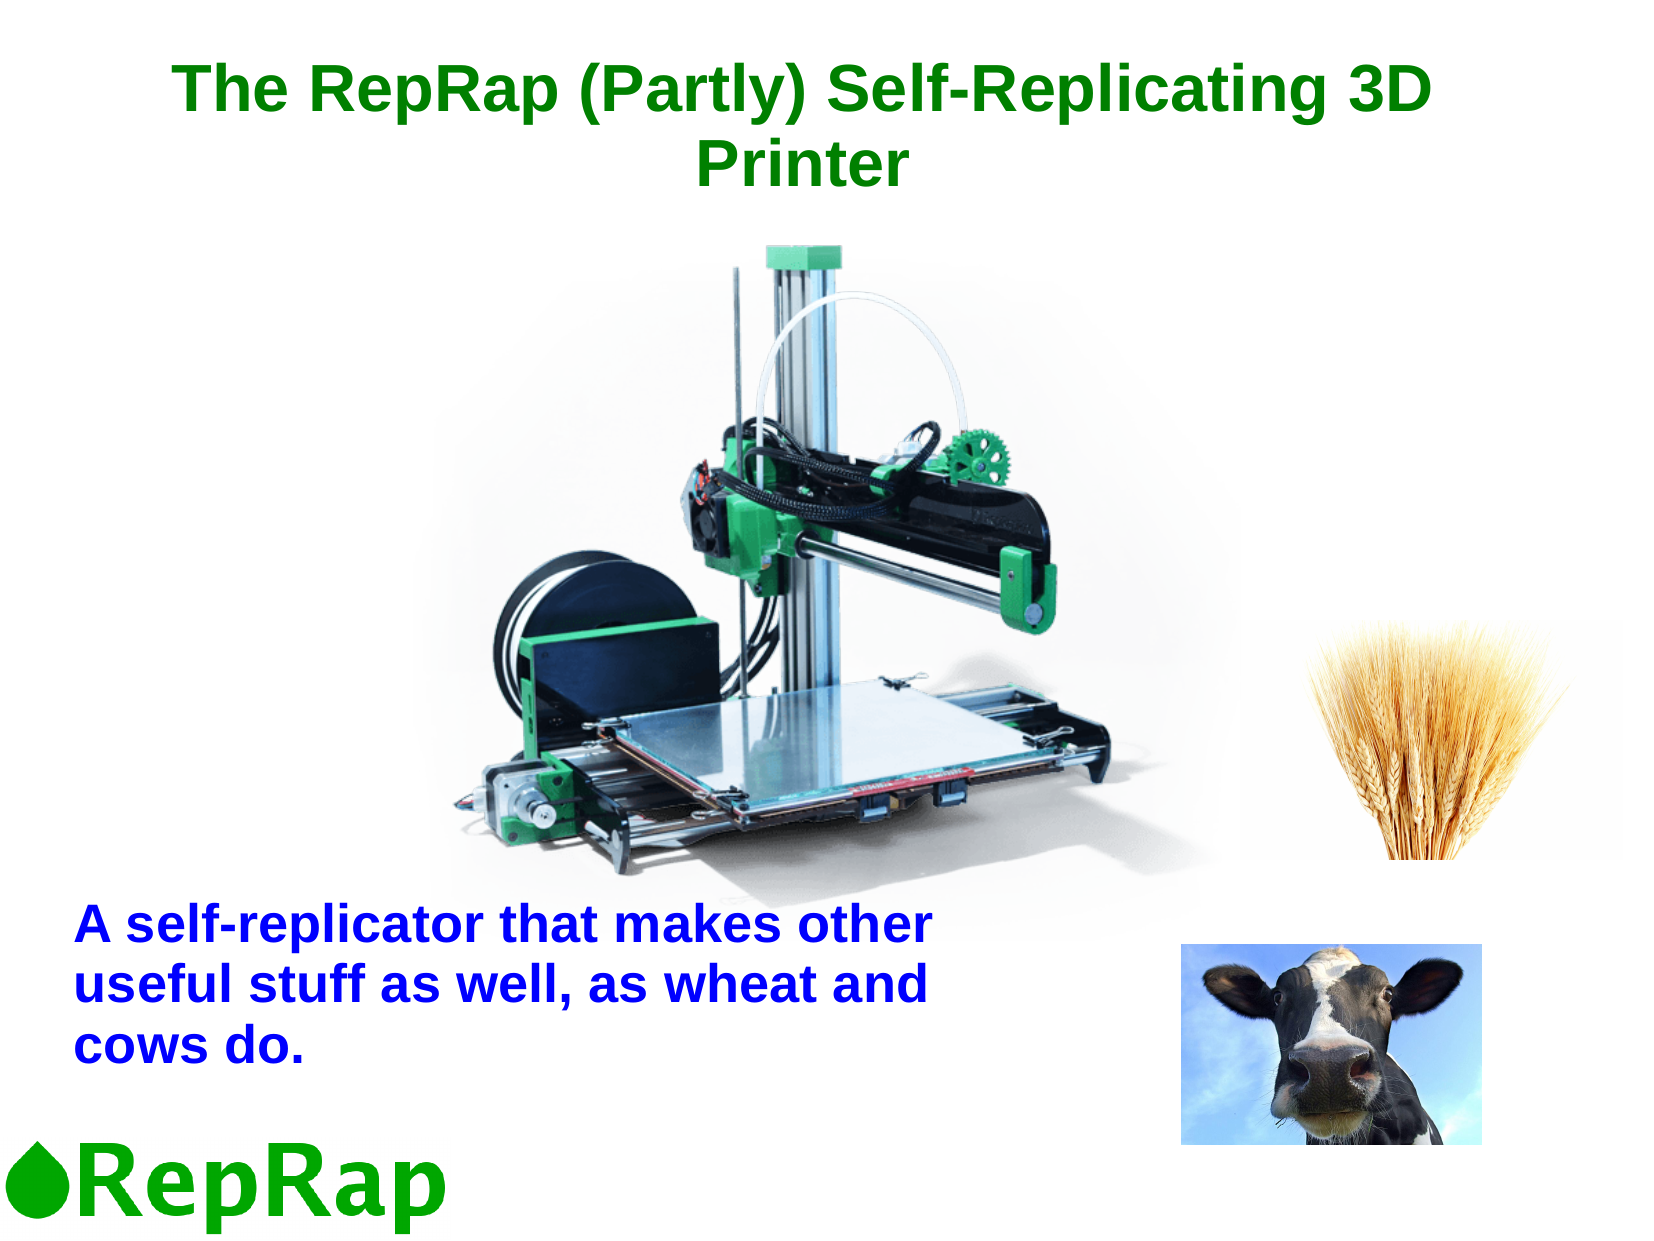

# The RepRap (Partly) Self-Replicating 3D Printer
A self-replicator that makes other useful stuff as well, as wheat and cows do.